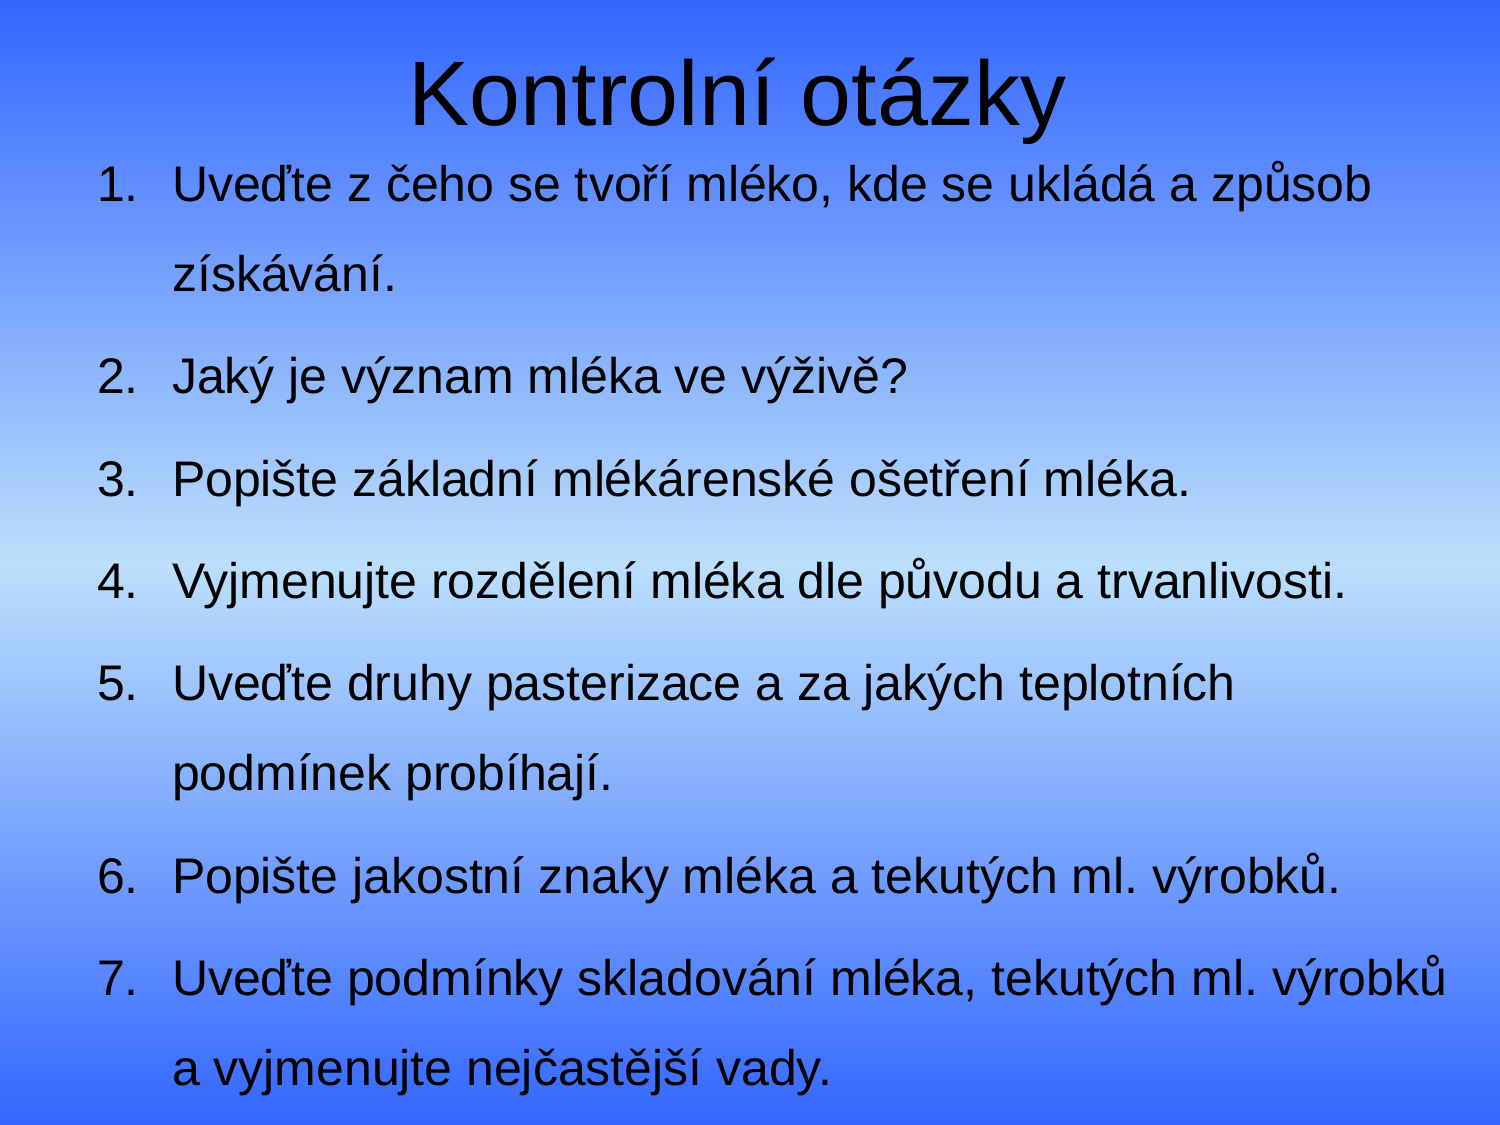

# Kontrolní otázky
Uveďte z čeho se tvoří mléko, kde se ukládá a způsob získávání.
Jaký je význam mléka ve výživě?
Popište základní mlékárenské ošetření mléka.
Vyjmenujte rozdělení mléka dle původu a trvanlivosti.
Uveďte druhy pasterizace a za jakých teplotních podmínek probíhají.
Popište jakostní znaky mléka a tekutých ml. výrobků.
Uveďte podmínky skladování mléka, tekutých ml. výrobků a vyjmenujte nejčastější vady.